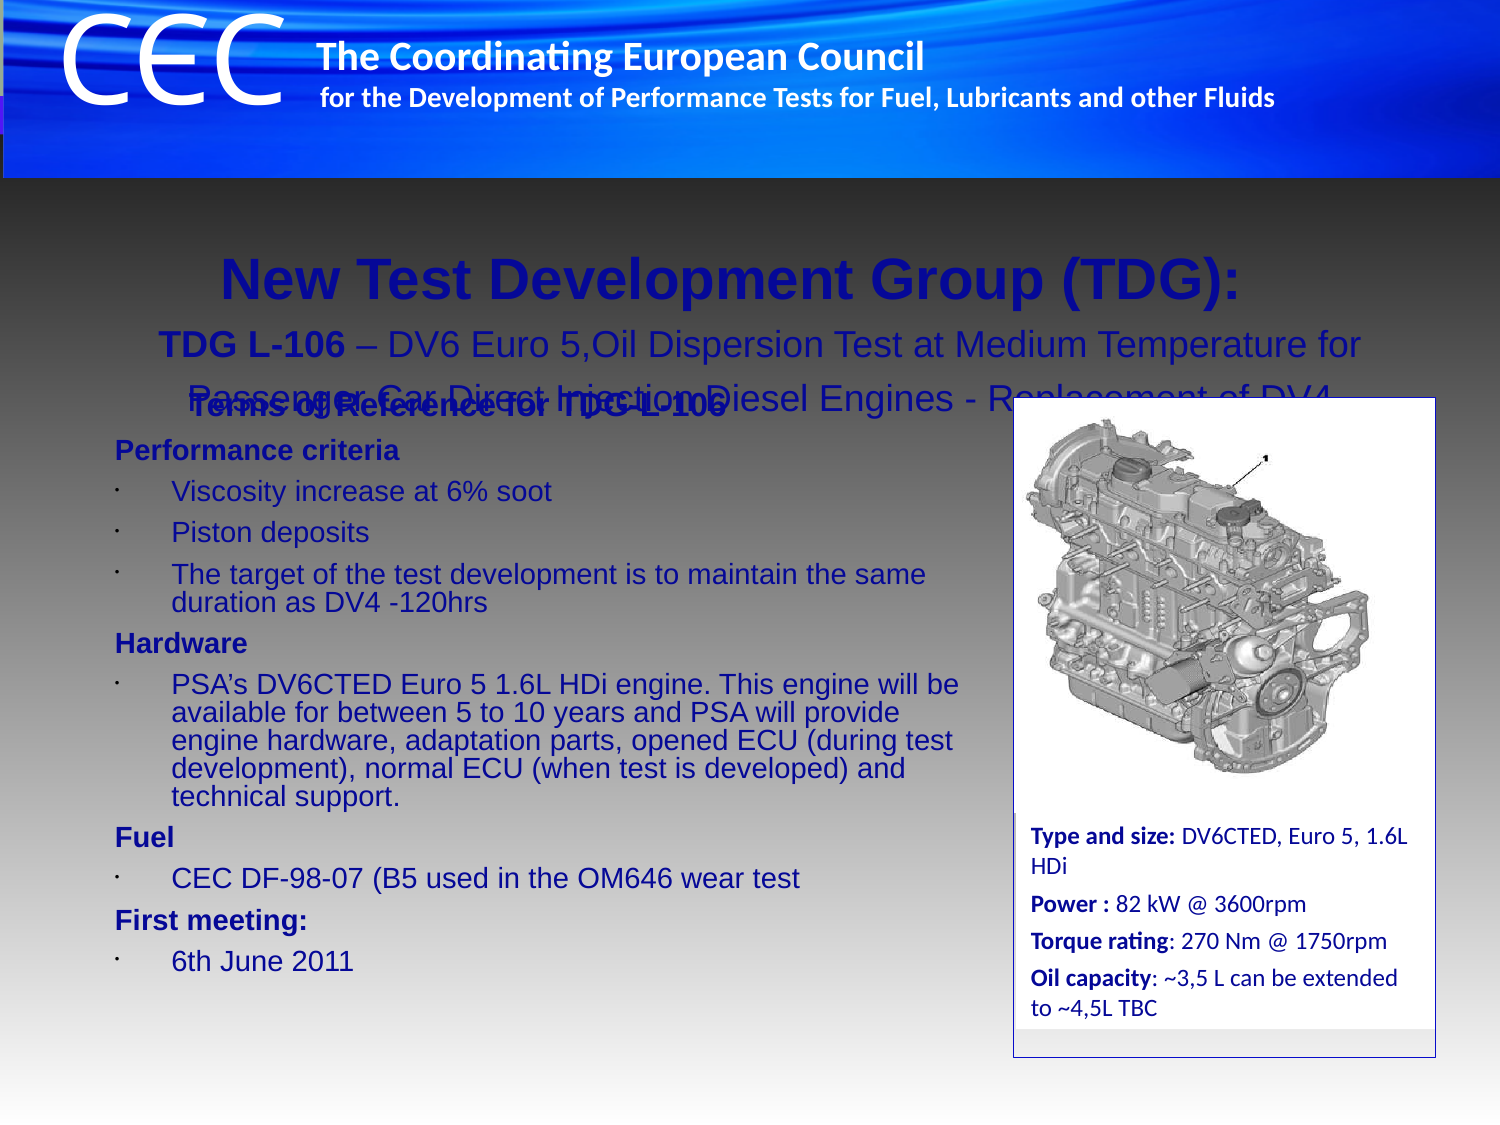

# New Test Development Group (TDG): TDG L-106 – DV6 Euro 5,Oil Dispersion Test at Medium Temperature for Passenger Car Direct Injection Diesel Engines - Replacement of DV4
	Terms of Reference for TDG-L-106
Performance criteria
Viscosity increase at 6% soot
Piston deposits
The target of the test development is to maintain the same duration as DV4 -120hrs
Hardware
PSA’s DV6CTED Euro 5 1.6L HDi engine. This engine will be available for between 5 to 10 years and PSA will provide engine hardware, adaptation parts, opened ECU (during test development), normal ECU (when test is developed) and technical support.
Fuel
CEC DF-98-07 (B5 used in the OM646 wear test
First meeting:
6th June 2011
Type and size: DV6CTED, Euro 5, 1.6L HDi
Power : 82 kW @ 3600rpm
Torque rating: 270 Nm @ 1750rpm
Oil capacity: ~3,5 L can be extended to ~4,5L TBC